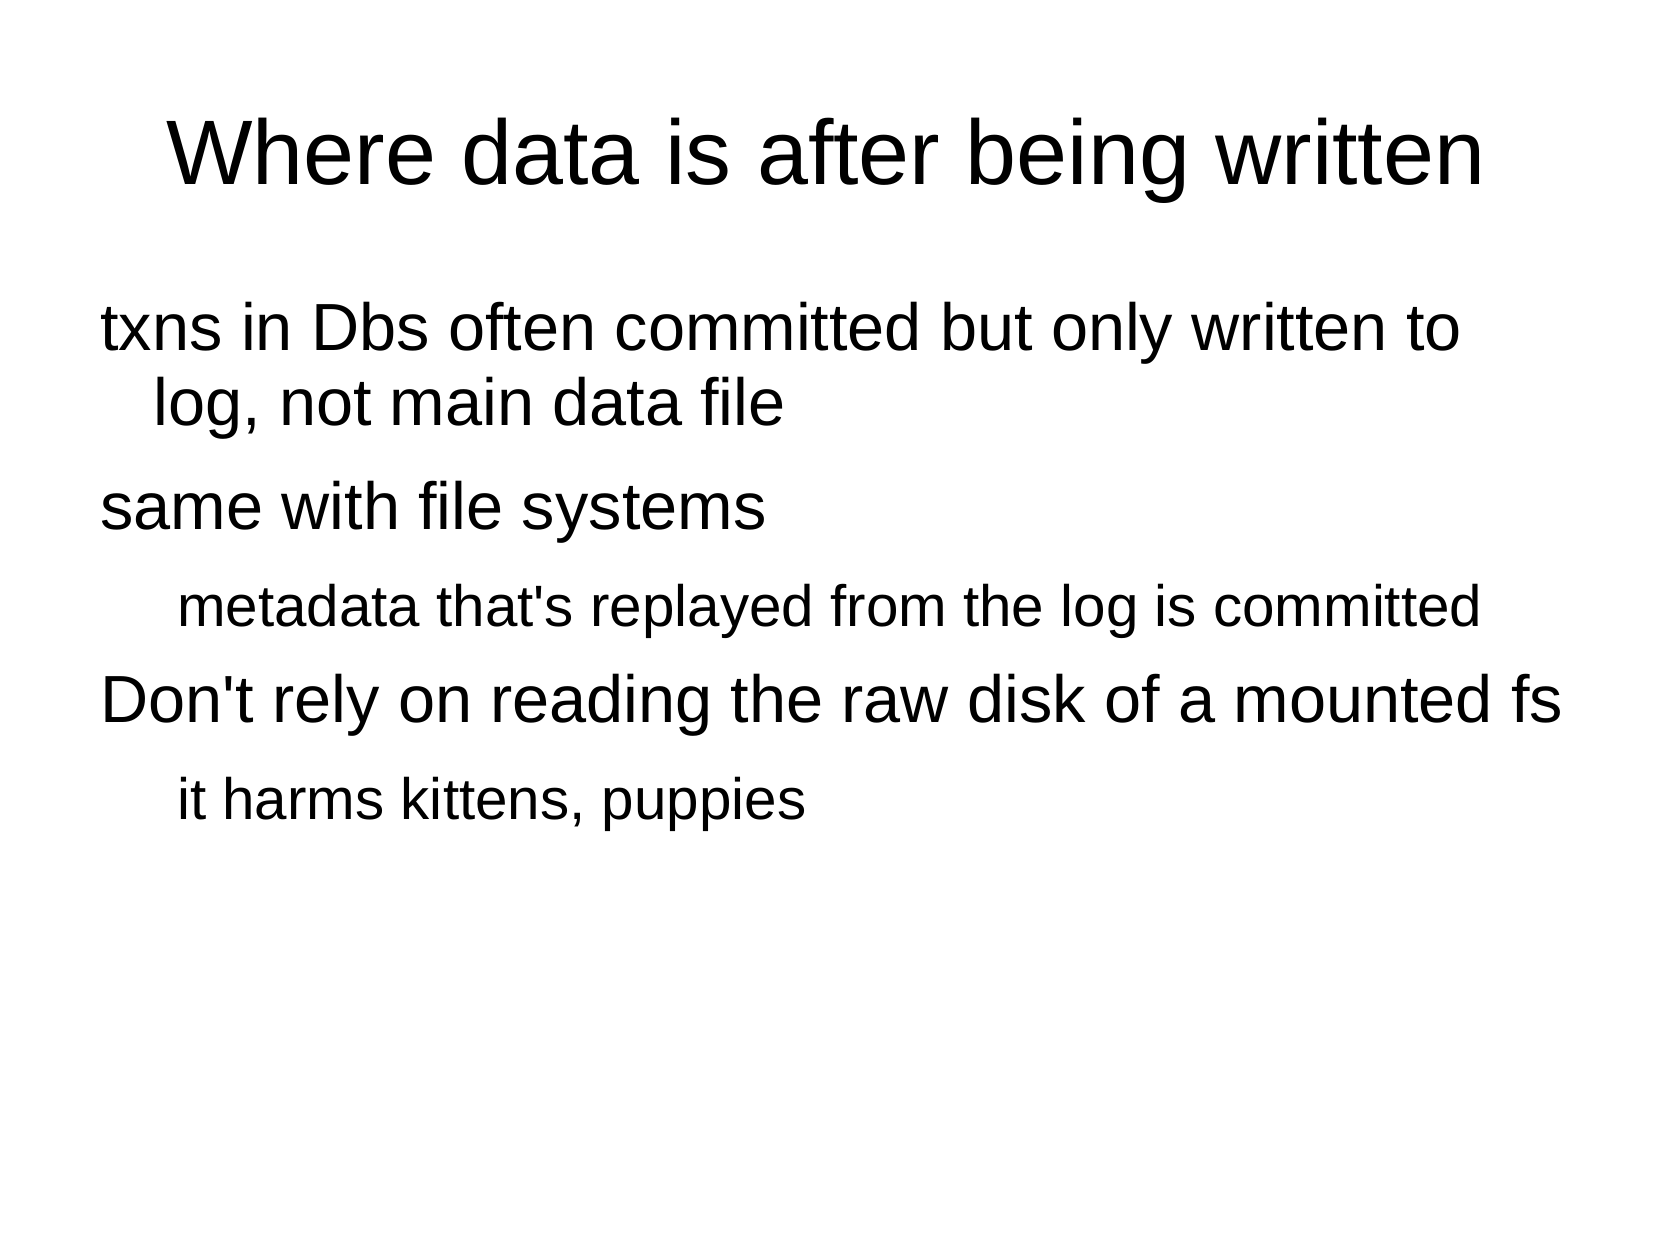

# Where data is after being written
txns in Dbs often committed but only written to log, not main data file
same with file systems
metadata that's replayed from the log is committed
Don't rely on reading the raw disk of a mounted fs
it harms kittens, puppies